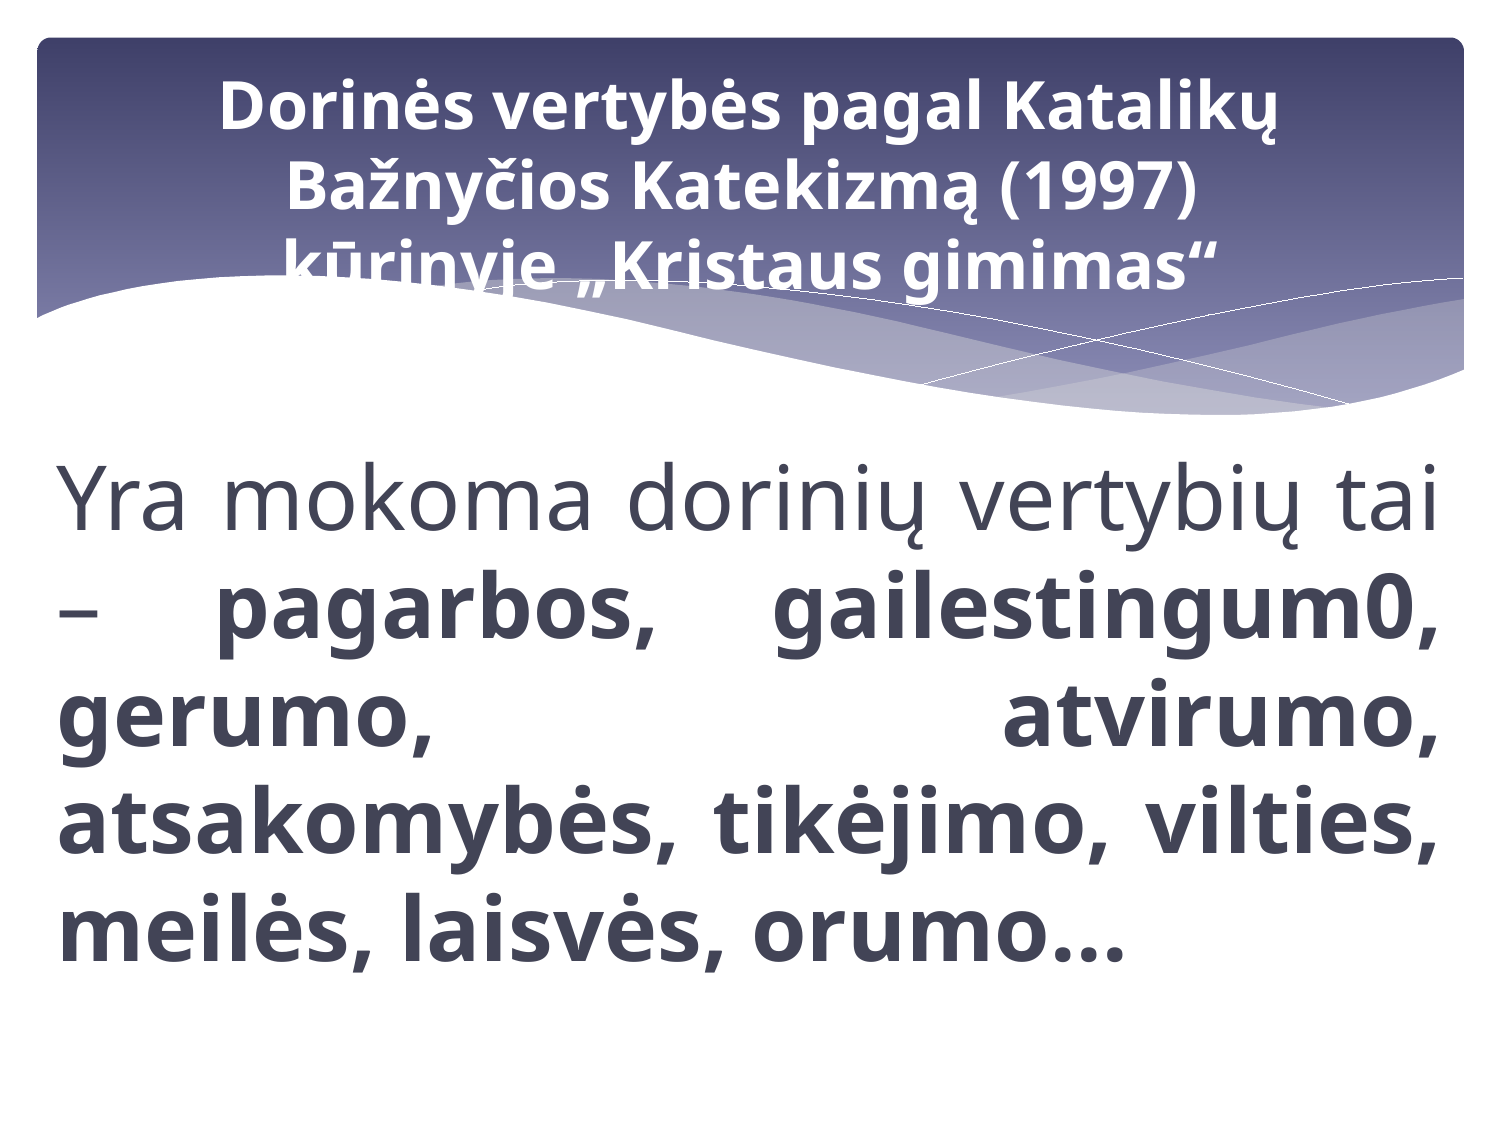

Dorinės vertybės pagal Katalikų Bažnyčios Katekizmą (1997)
kūrinyje „Kristaus gimimas“
# Yra mokoma dorinių vertybių tai – pagarbos, gailestingum0, gerumo, atvirumo, atsakomybės, tikėjimo, vilties, meilės, laisvės, orumo...